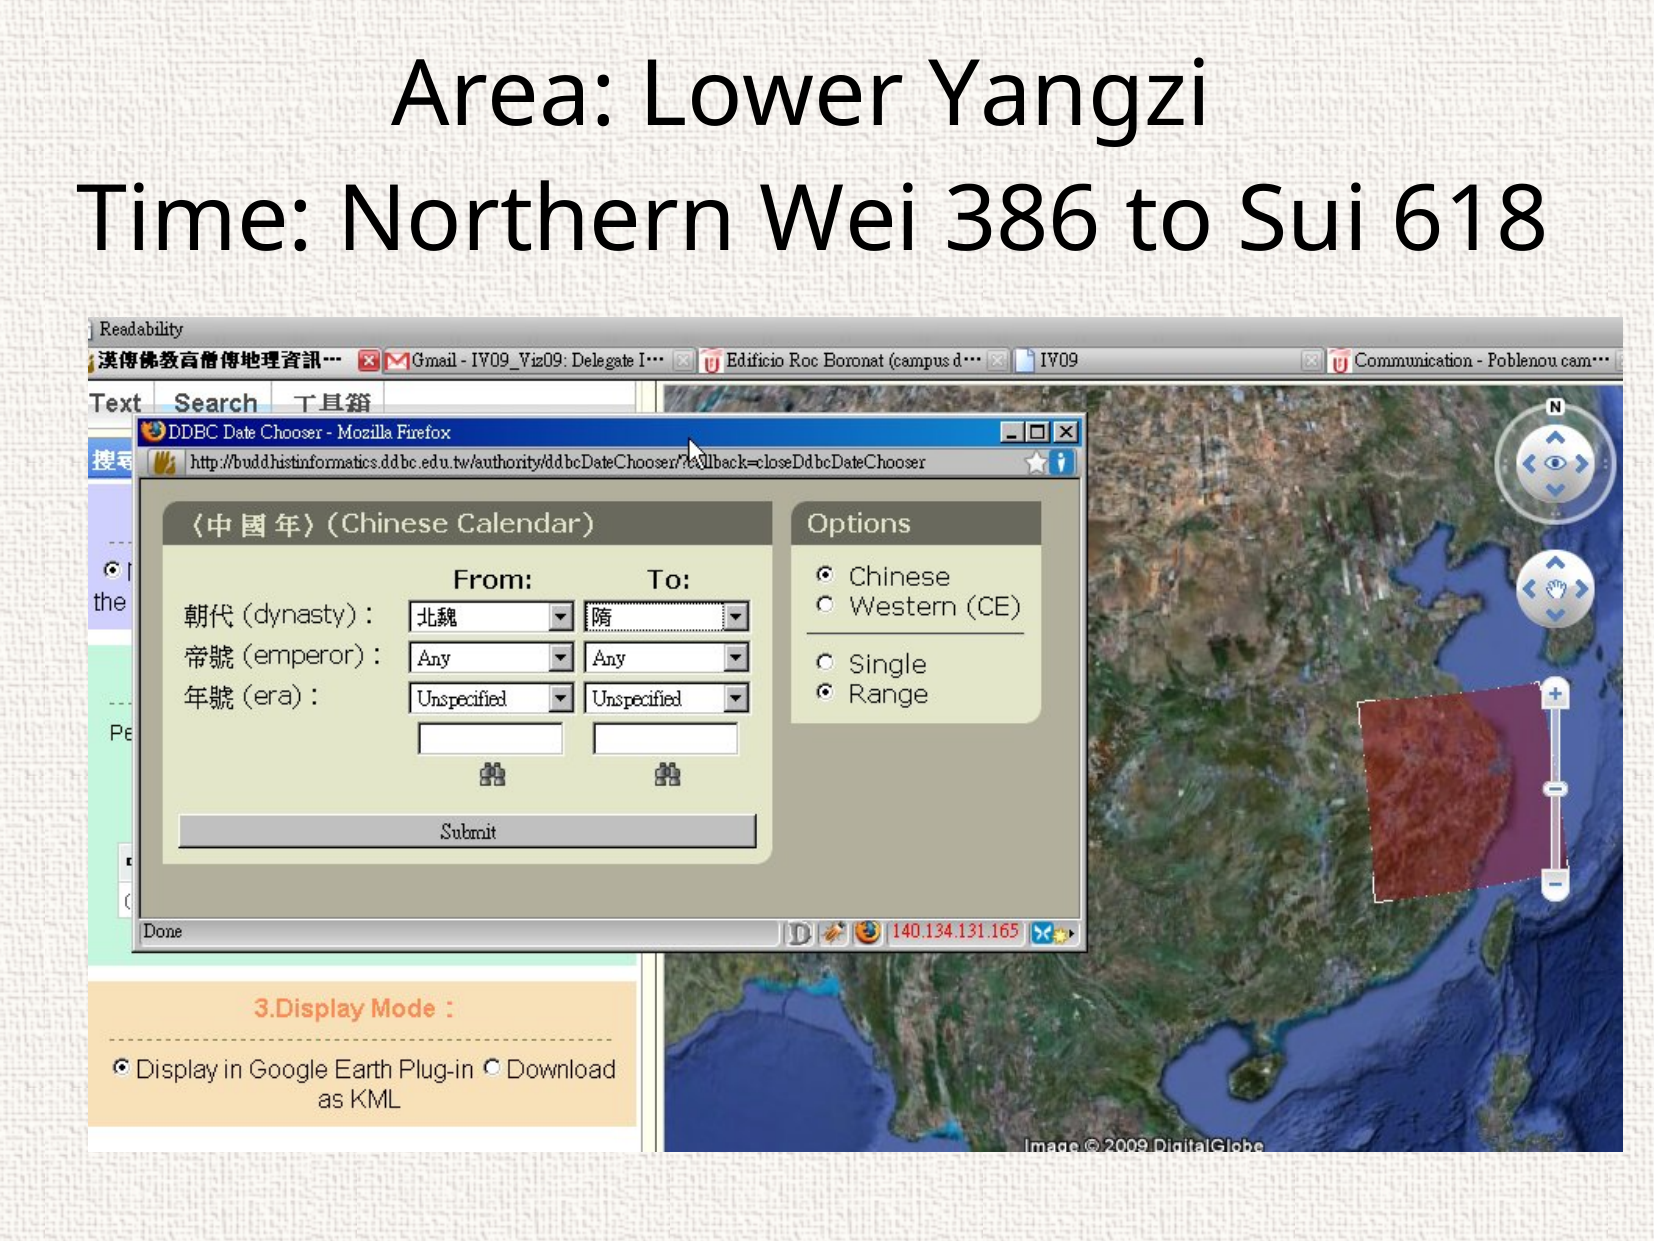

# Area: Lower Yangzi Time: Northern Wei 386 to Sui 618